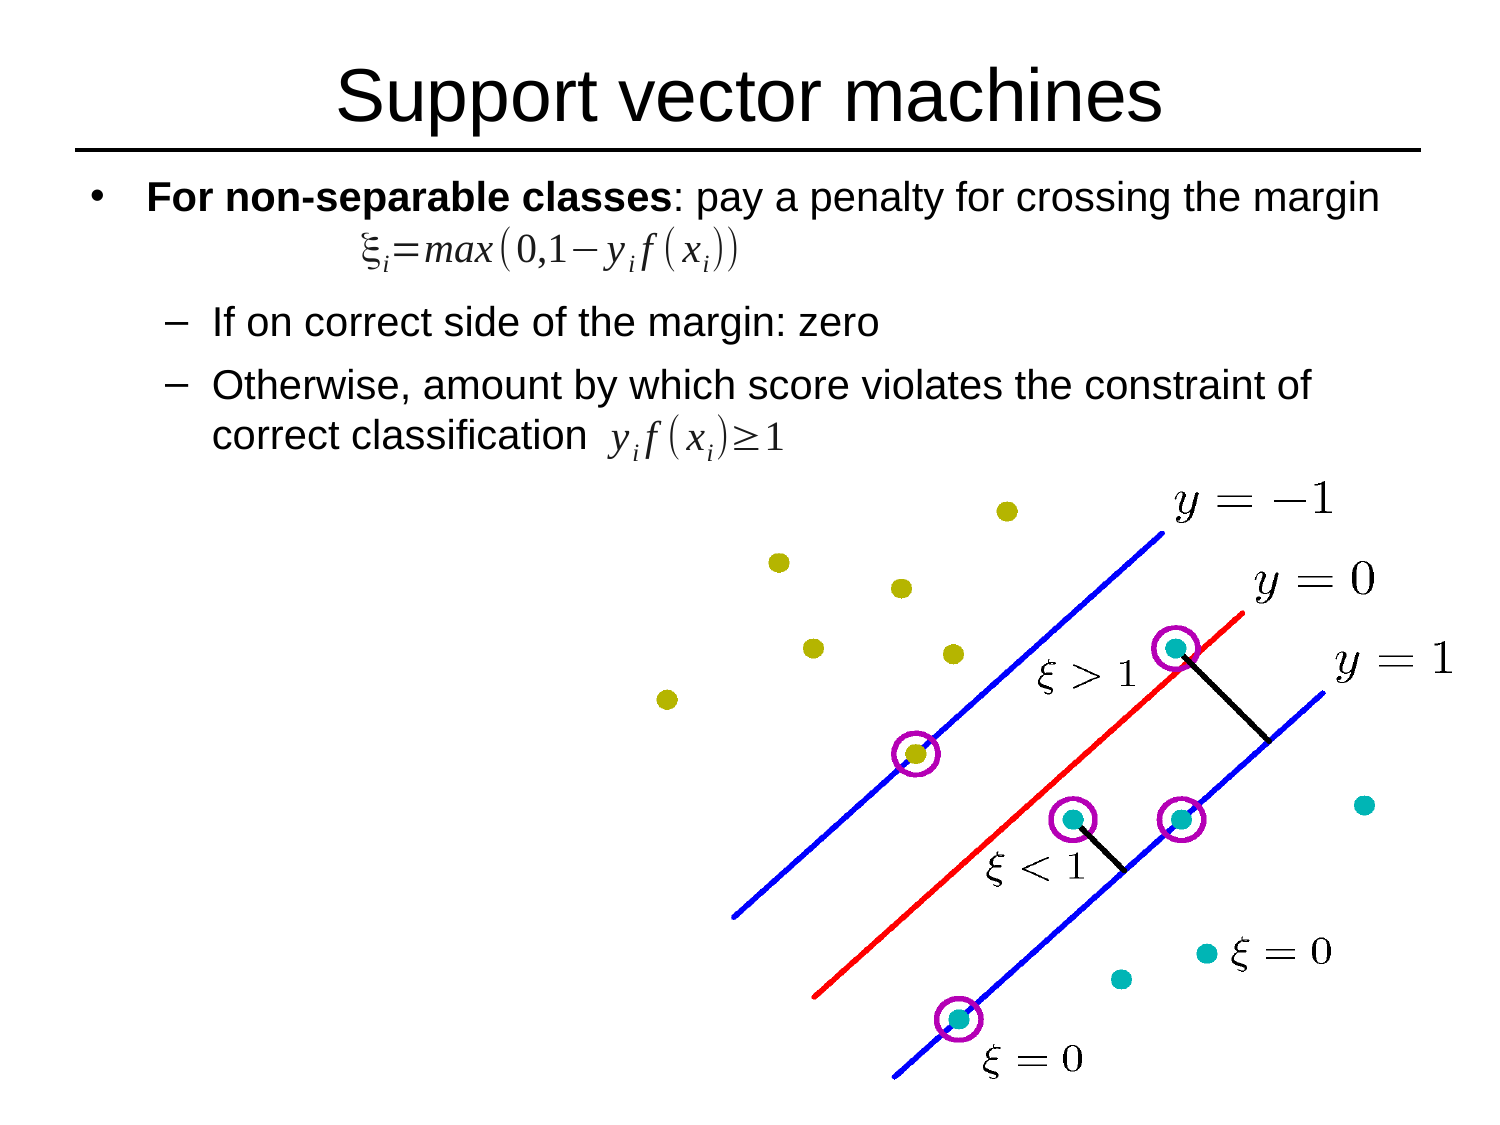

# Support vector machines
For non-separable classes: pay a penalty for crossing the margin
If on correct side of the margin: zero
Otherwise, amount by which score violates the constraint of correct classification